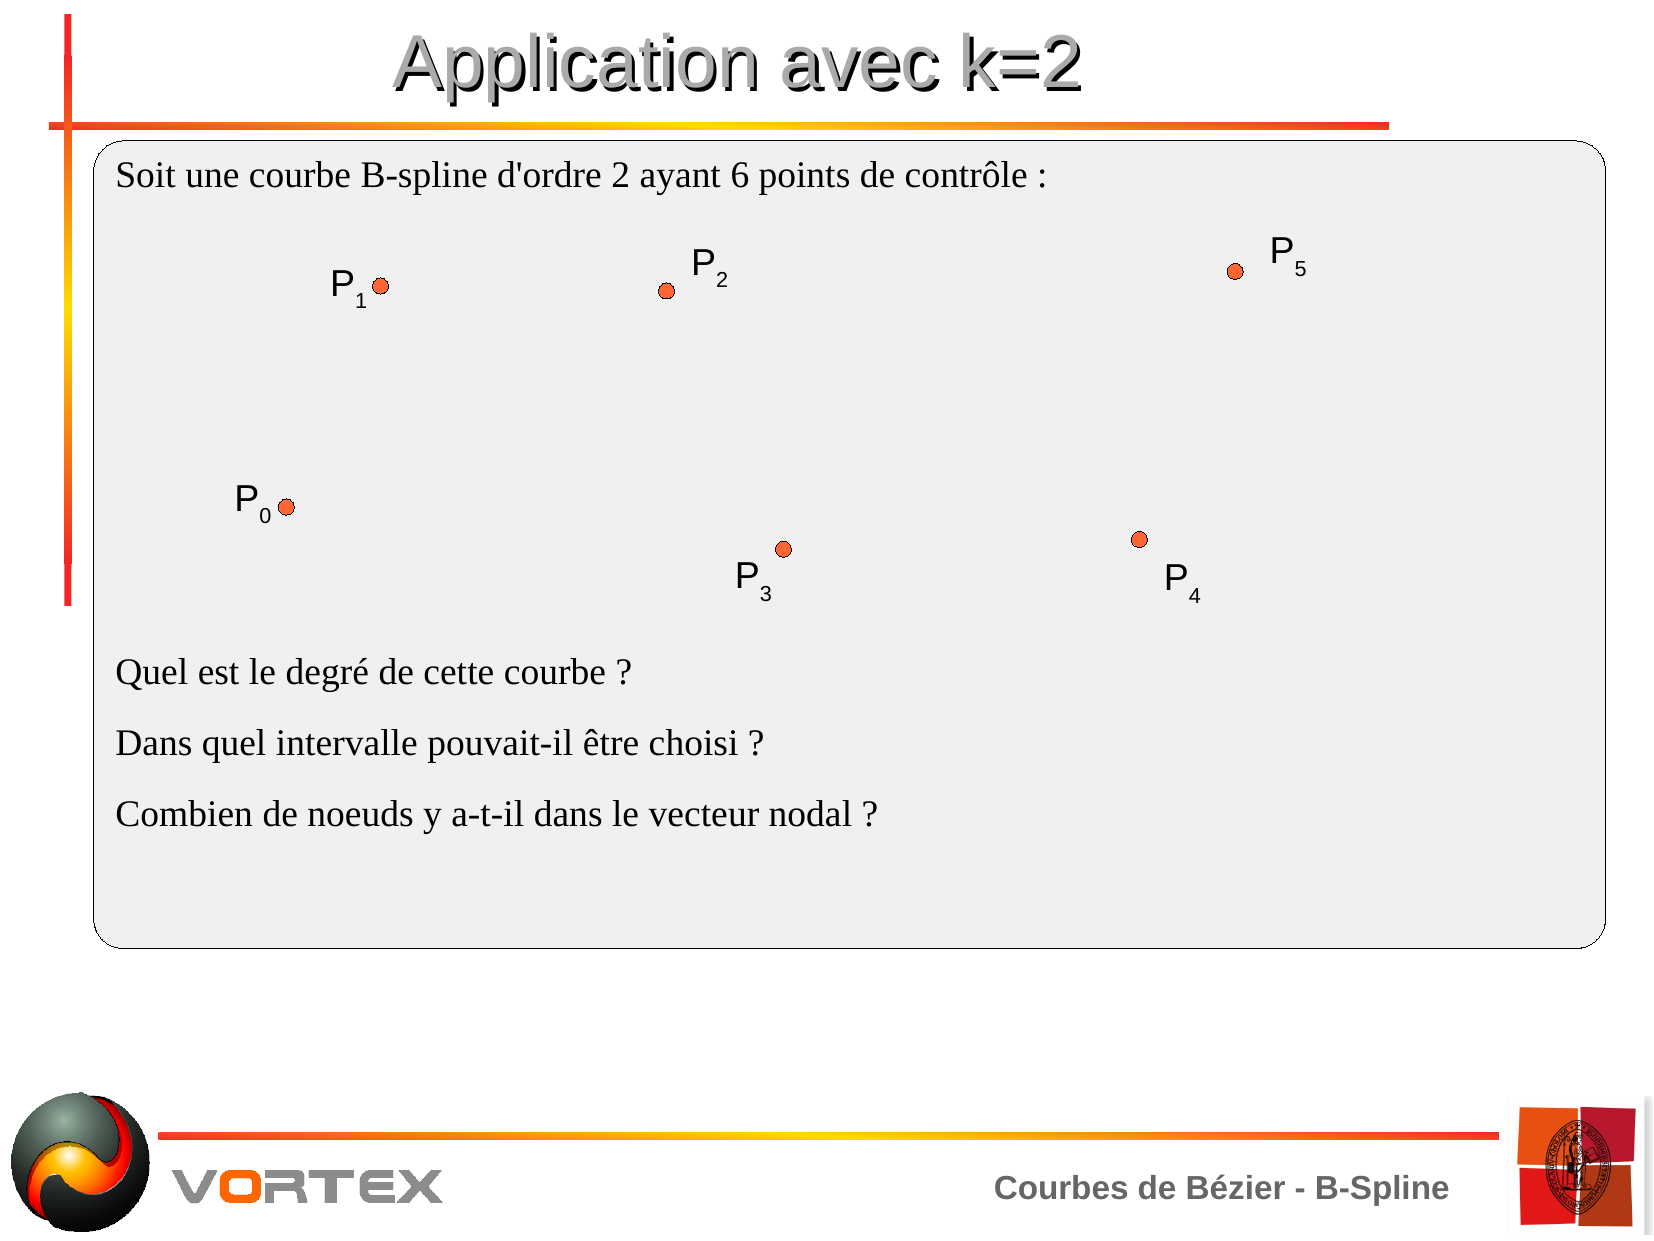

# Application avec k=2
Soit une courbe B-spline d'ordre 2 ayant 6 points de contrôle :
Quel est le degré de cette courbe ?
Dans quel intervalle pouvait-il être choisi ?
Combien de noeuds y a-t-il dans le vecteur nodal ?
P5
P2
P1
P0
P3
P4